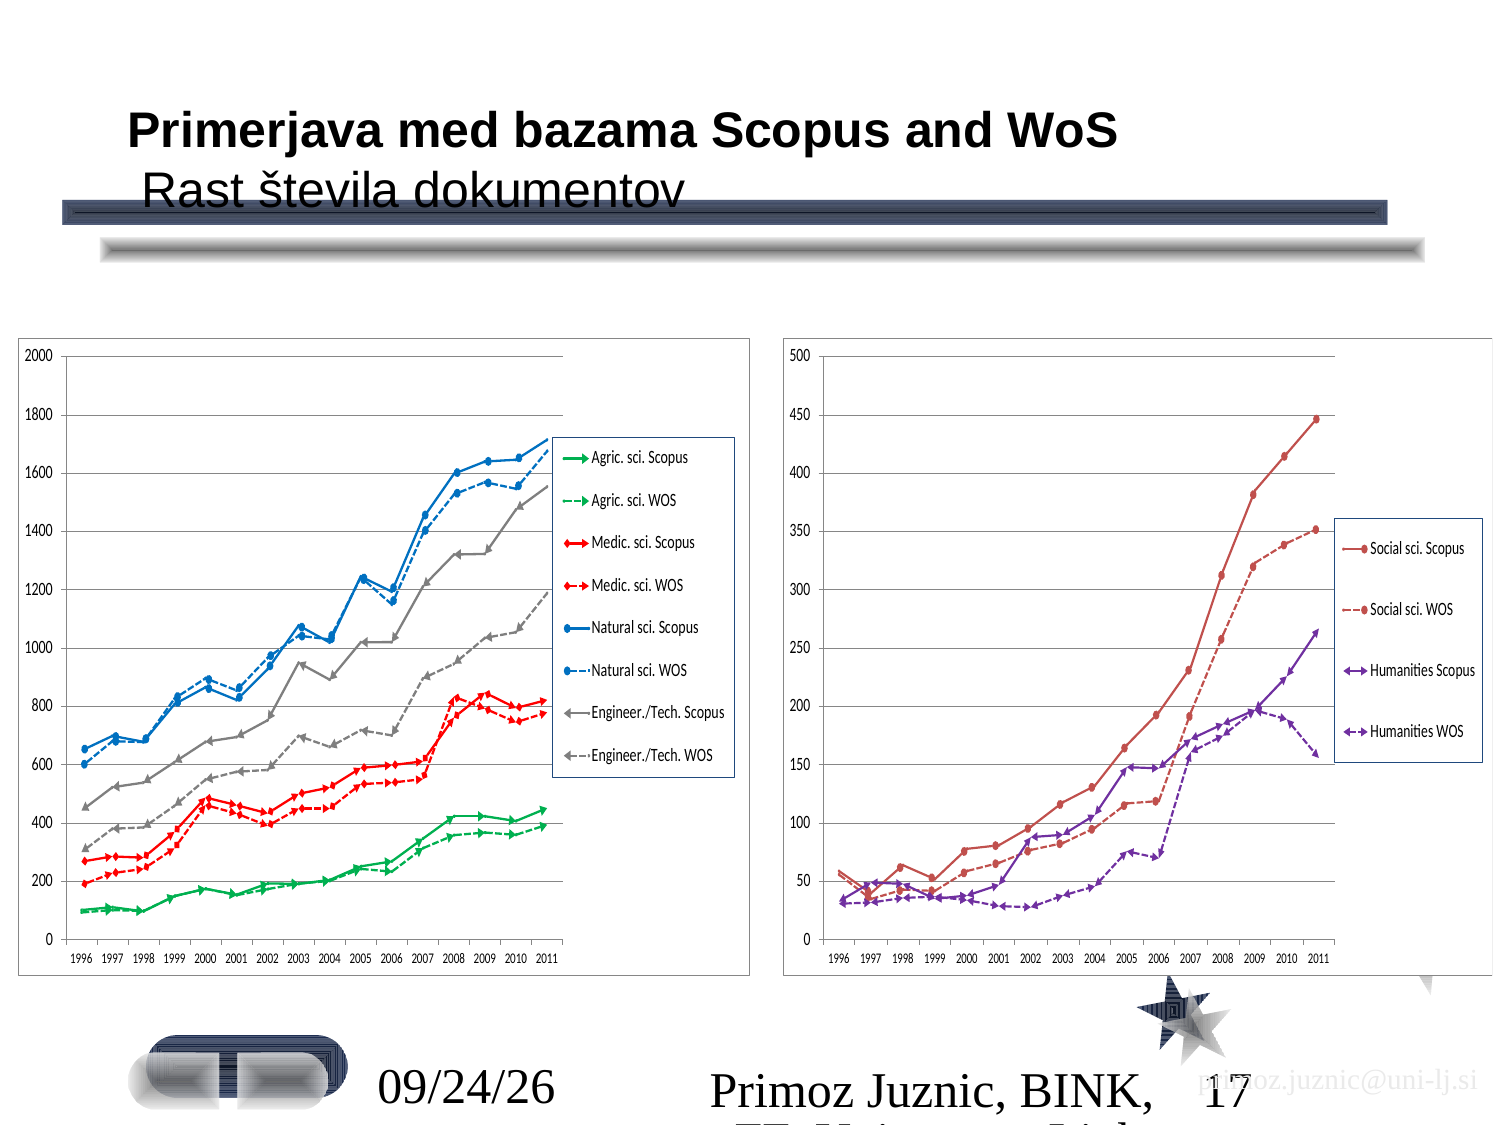

# Primerjava med bazama Scopus and WoS Rast števila dokumentov
Primoz Juznic, BINK, FF, Univerza v Ljubljani
17